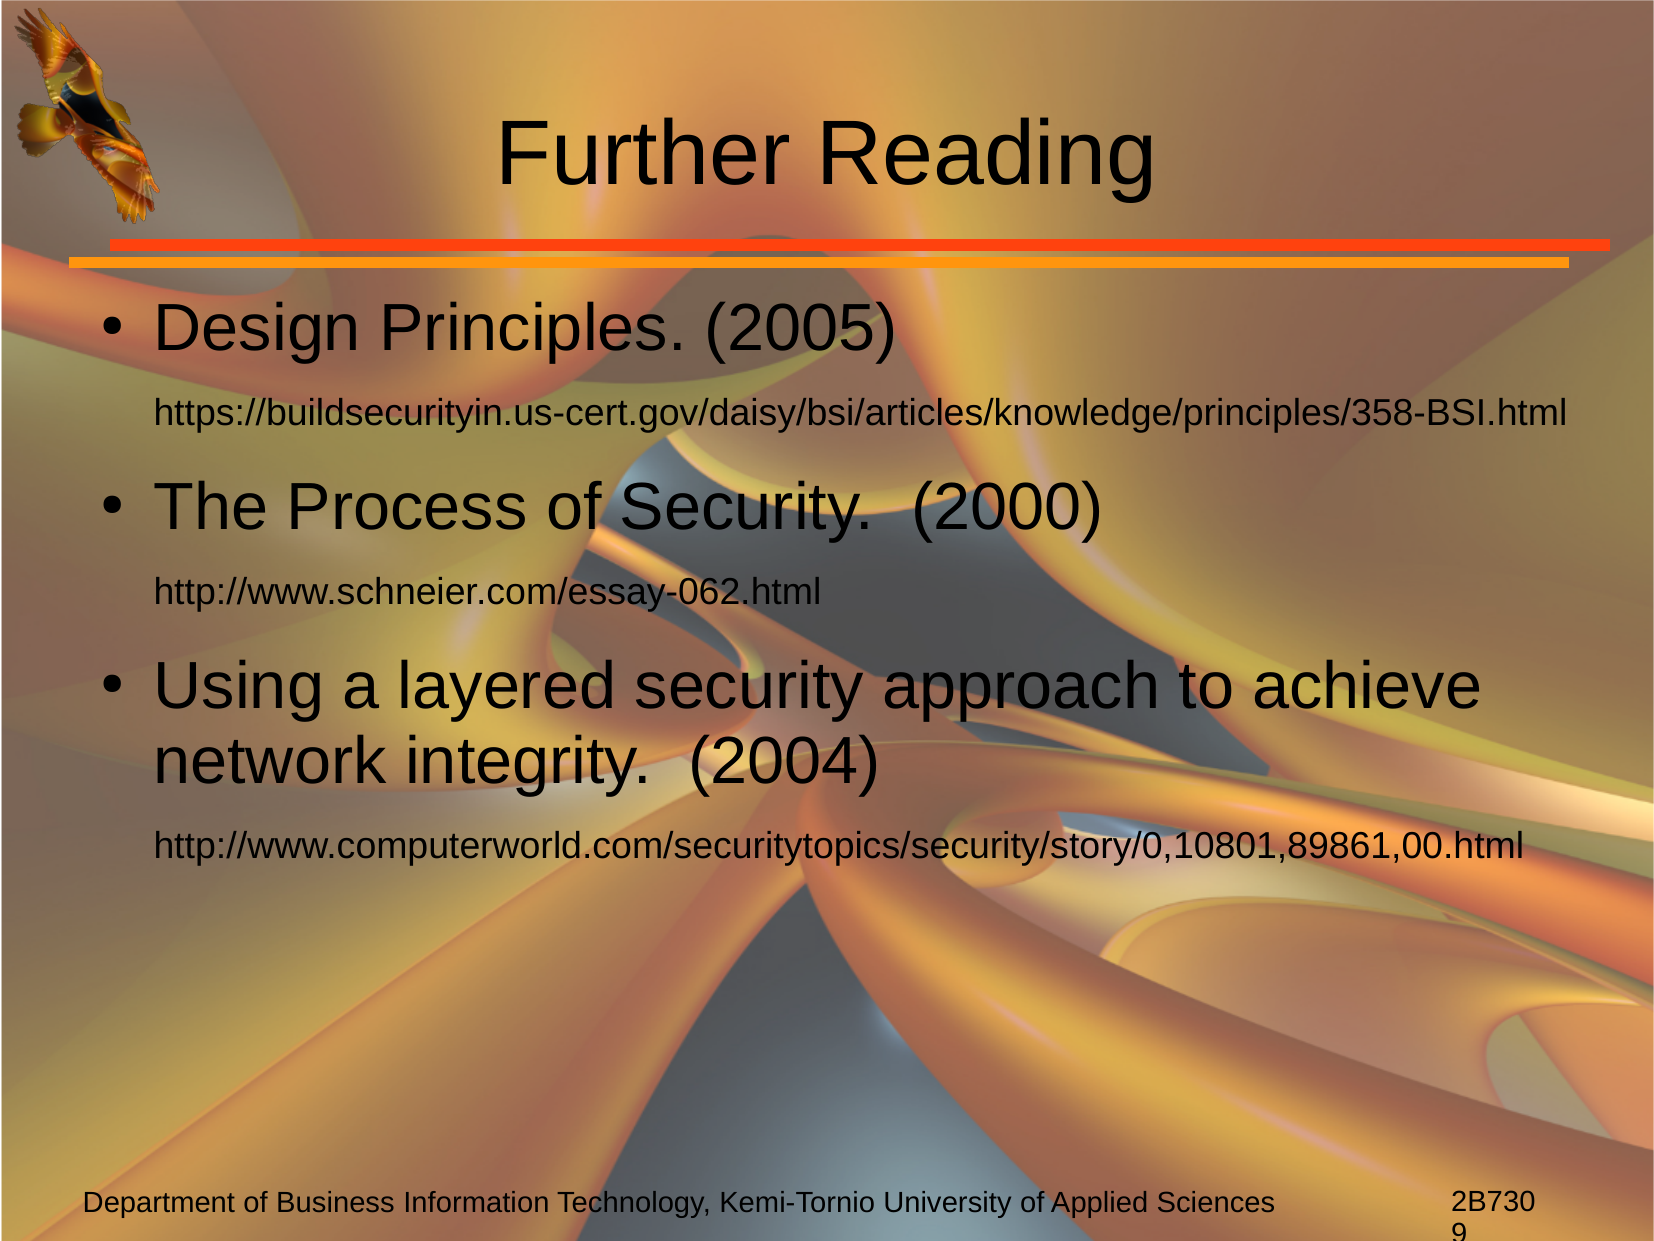

# Further Reading
Design Principles. (2005)
https://buildsecurityin.us-cert.gov/daisy/bsi/articles/knowledge/principles/358-BSI.html
The Process of Security. (2000)
http://www.schneier.com/essay-062.html
Using a layered security approach to achieve network integrity. (2004)
http://www.computerworld.com/securitytopics/security/story/0,10801,89861,00.html